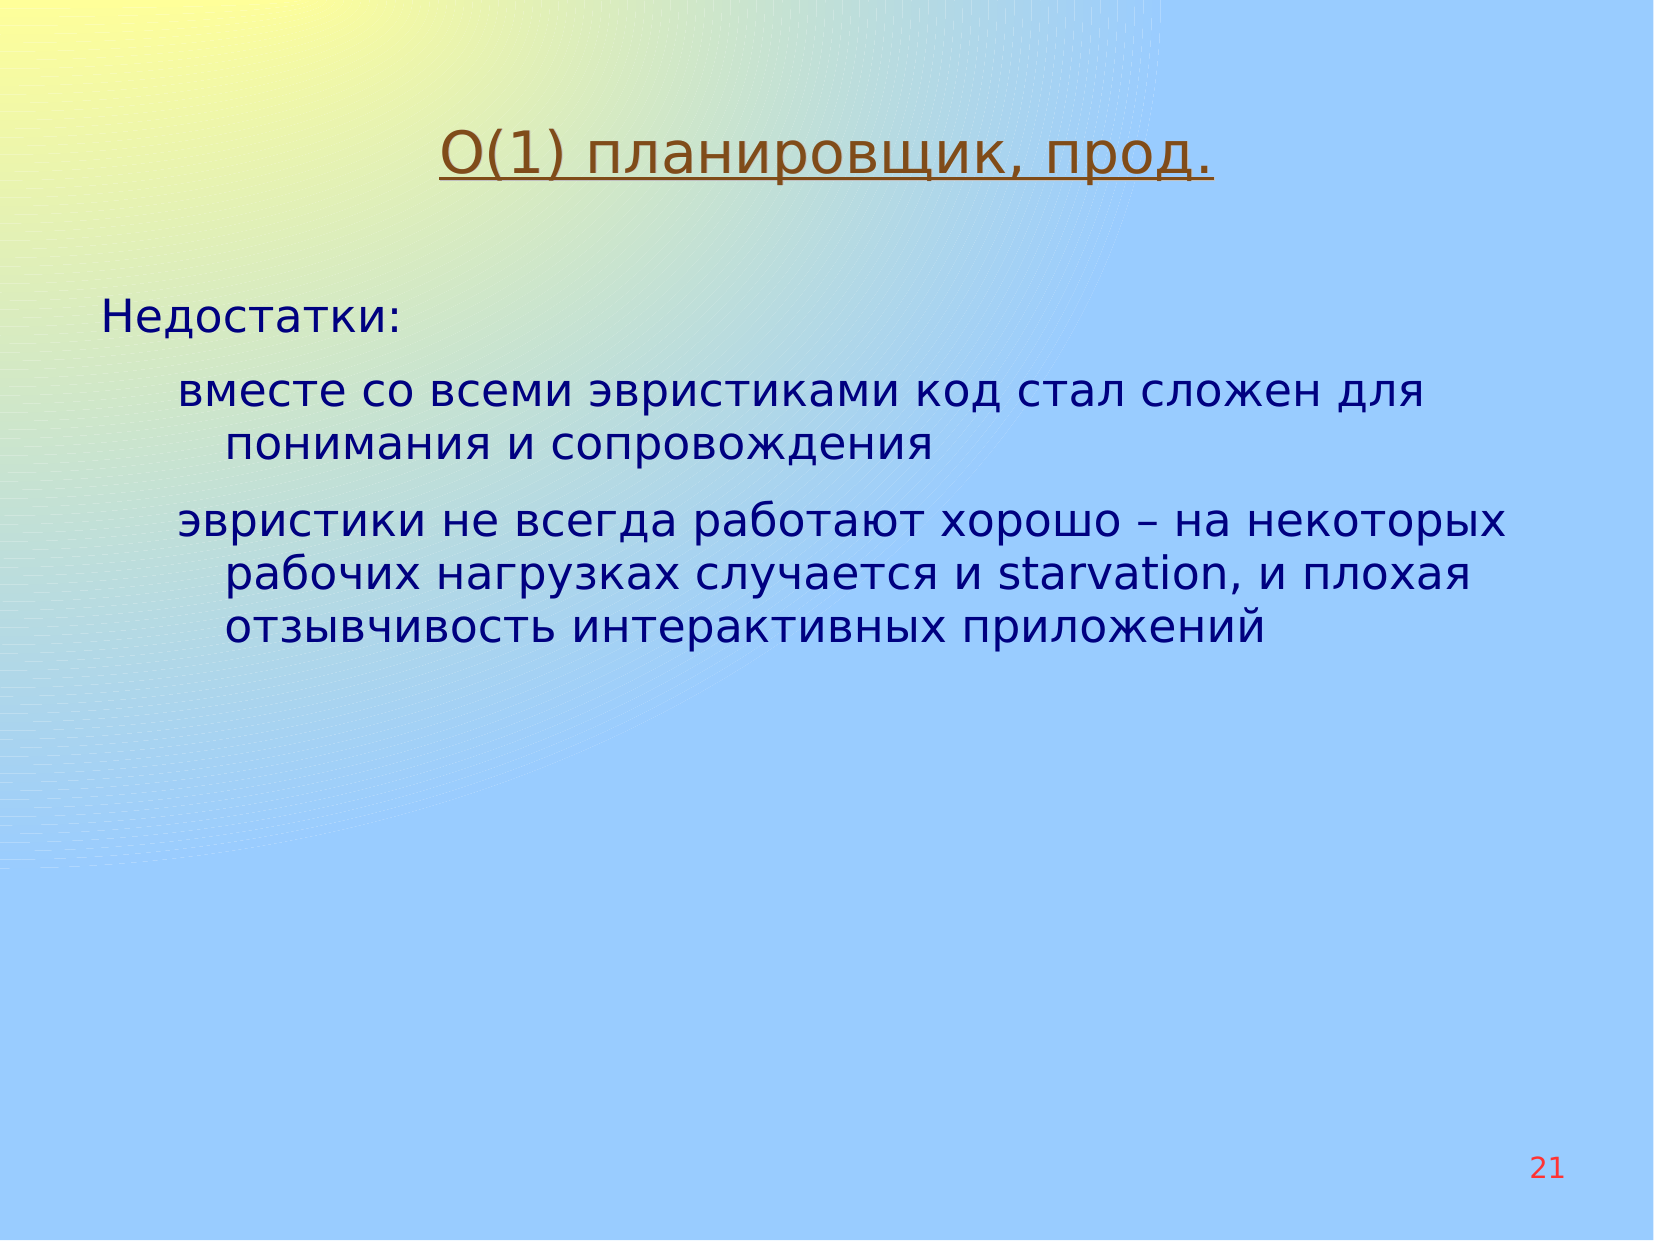

# O(1) планировщик, прод.
Недостатки:
вместе со всеми эвристиками код стал сложен для понимания и сопровождения
эвристики не всегда работают хорошо – на некоторых рабочих нагрузках случается и starvation, и плохая отзывчивость интерактивных приложений
21